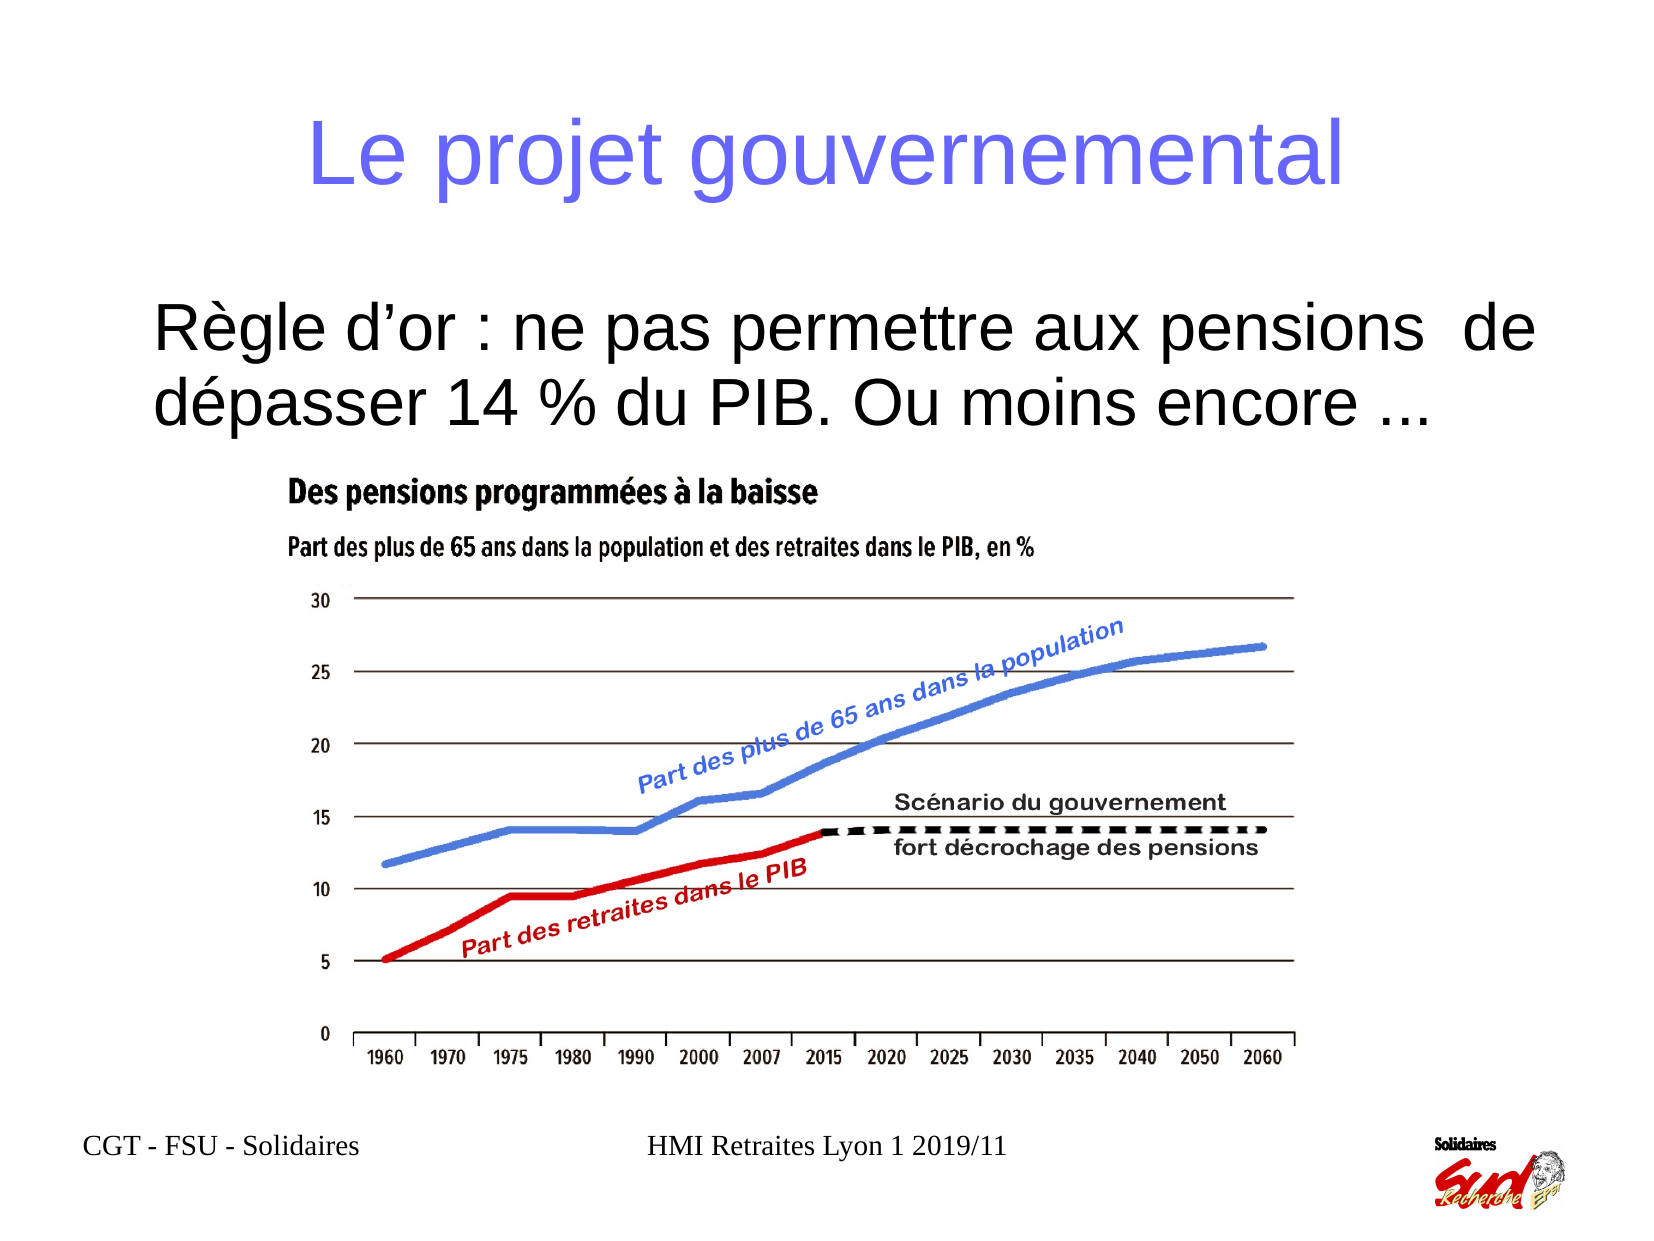

# Le projet gouvernemental
Règle d’or : ne pas permettre aux pensions de dépasser 14 % du PIB. Ou moins encore ...
CGT - FSU - Solidaires
HMI Retraites Lyon 1 2019/11